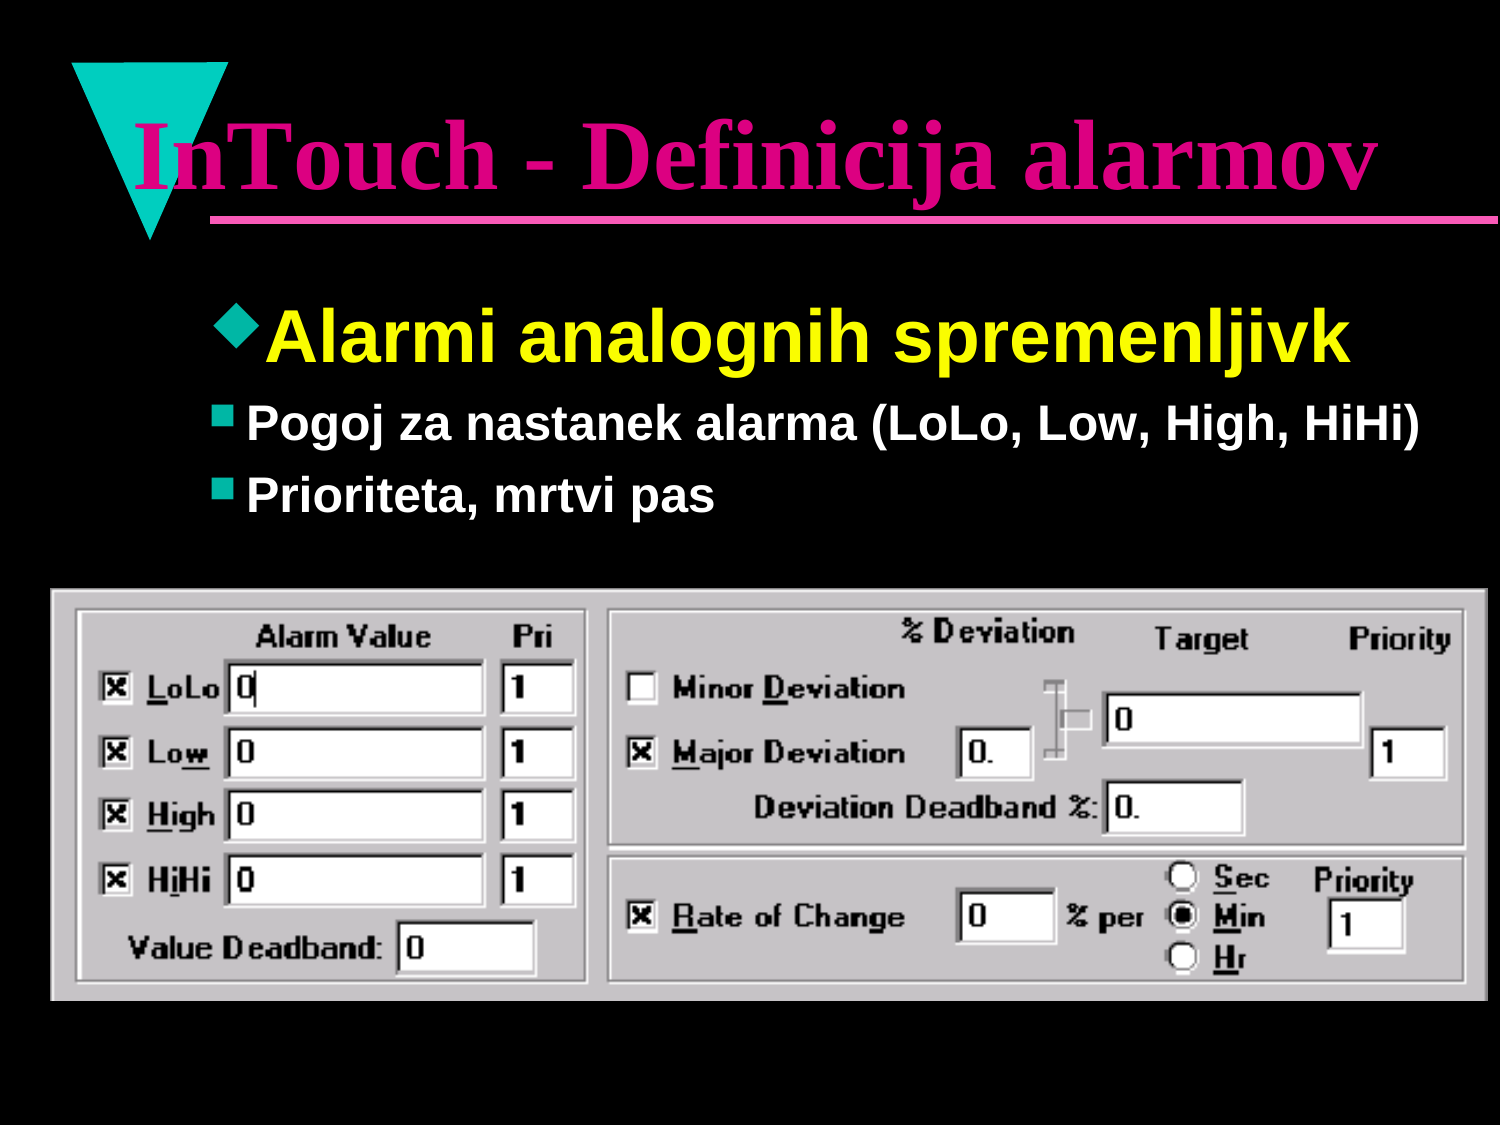

# InTouch - Definicija alarmov
Alarmi analognih spremenljivk
Pogoj za nastanek alarma (LoLo, Low, High, HiHi)
Prioriteta, mrtvi pas
Slovar spremenljivk
24